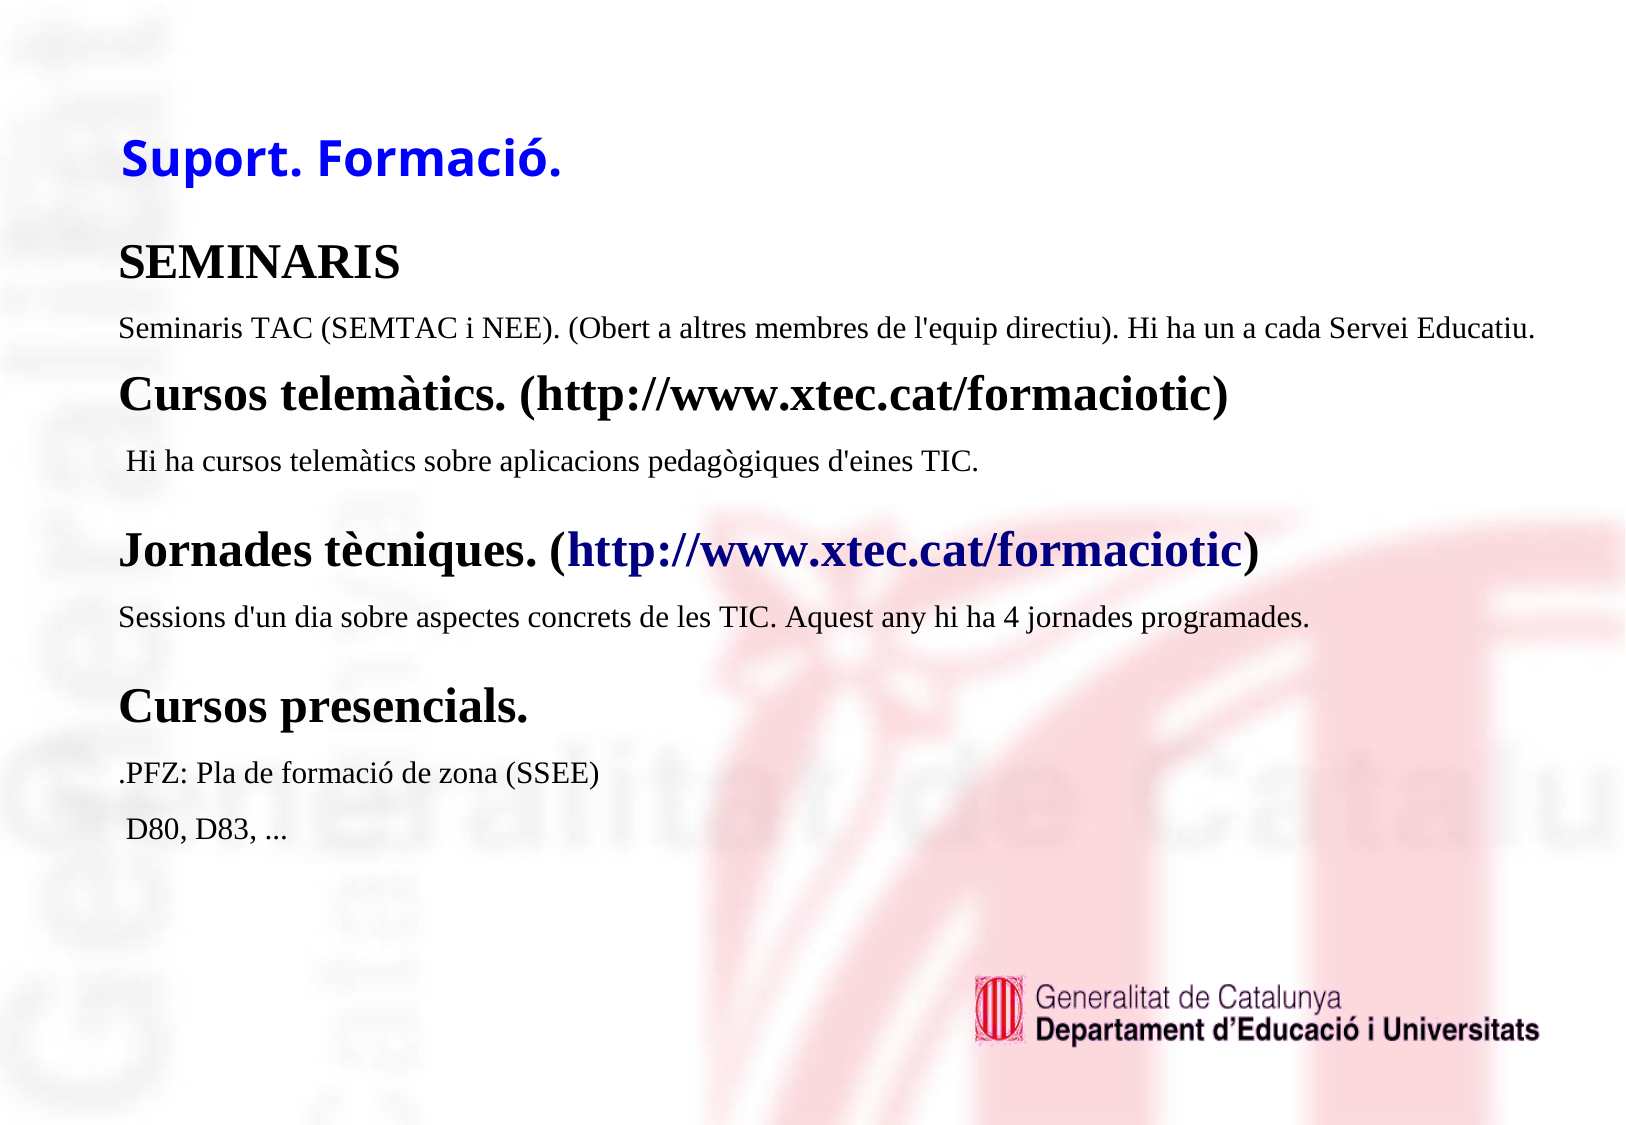

# Suport. Formació.
SEMINARIS
Seminaris TAC (SEMTAC i NEE). (Obert a altres membres de l'equip directiu). Hi ha un a cada Servei Educatiu.
Cursos telemàtics. (http://www.xtec.cat/formaciotic)
 Hi ha cursos telemàtics sobre aplicacions pedagògiques d'eines TIC.
Jornades tècniques. (http://www.xtec.cat/formaciotic)
Sessions d'un dia sobre aspectes concrets de les TIC. Aquest any hi ha 4 jornades programades.
Cursos presencials.
.PFZ: Pla de formació de zona (SSEE)
 D80, D83, ...